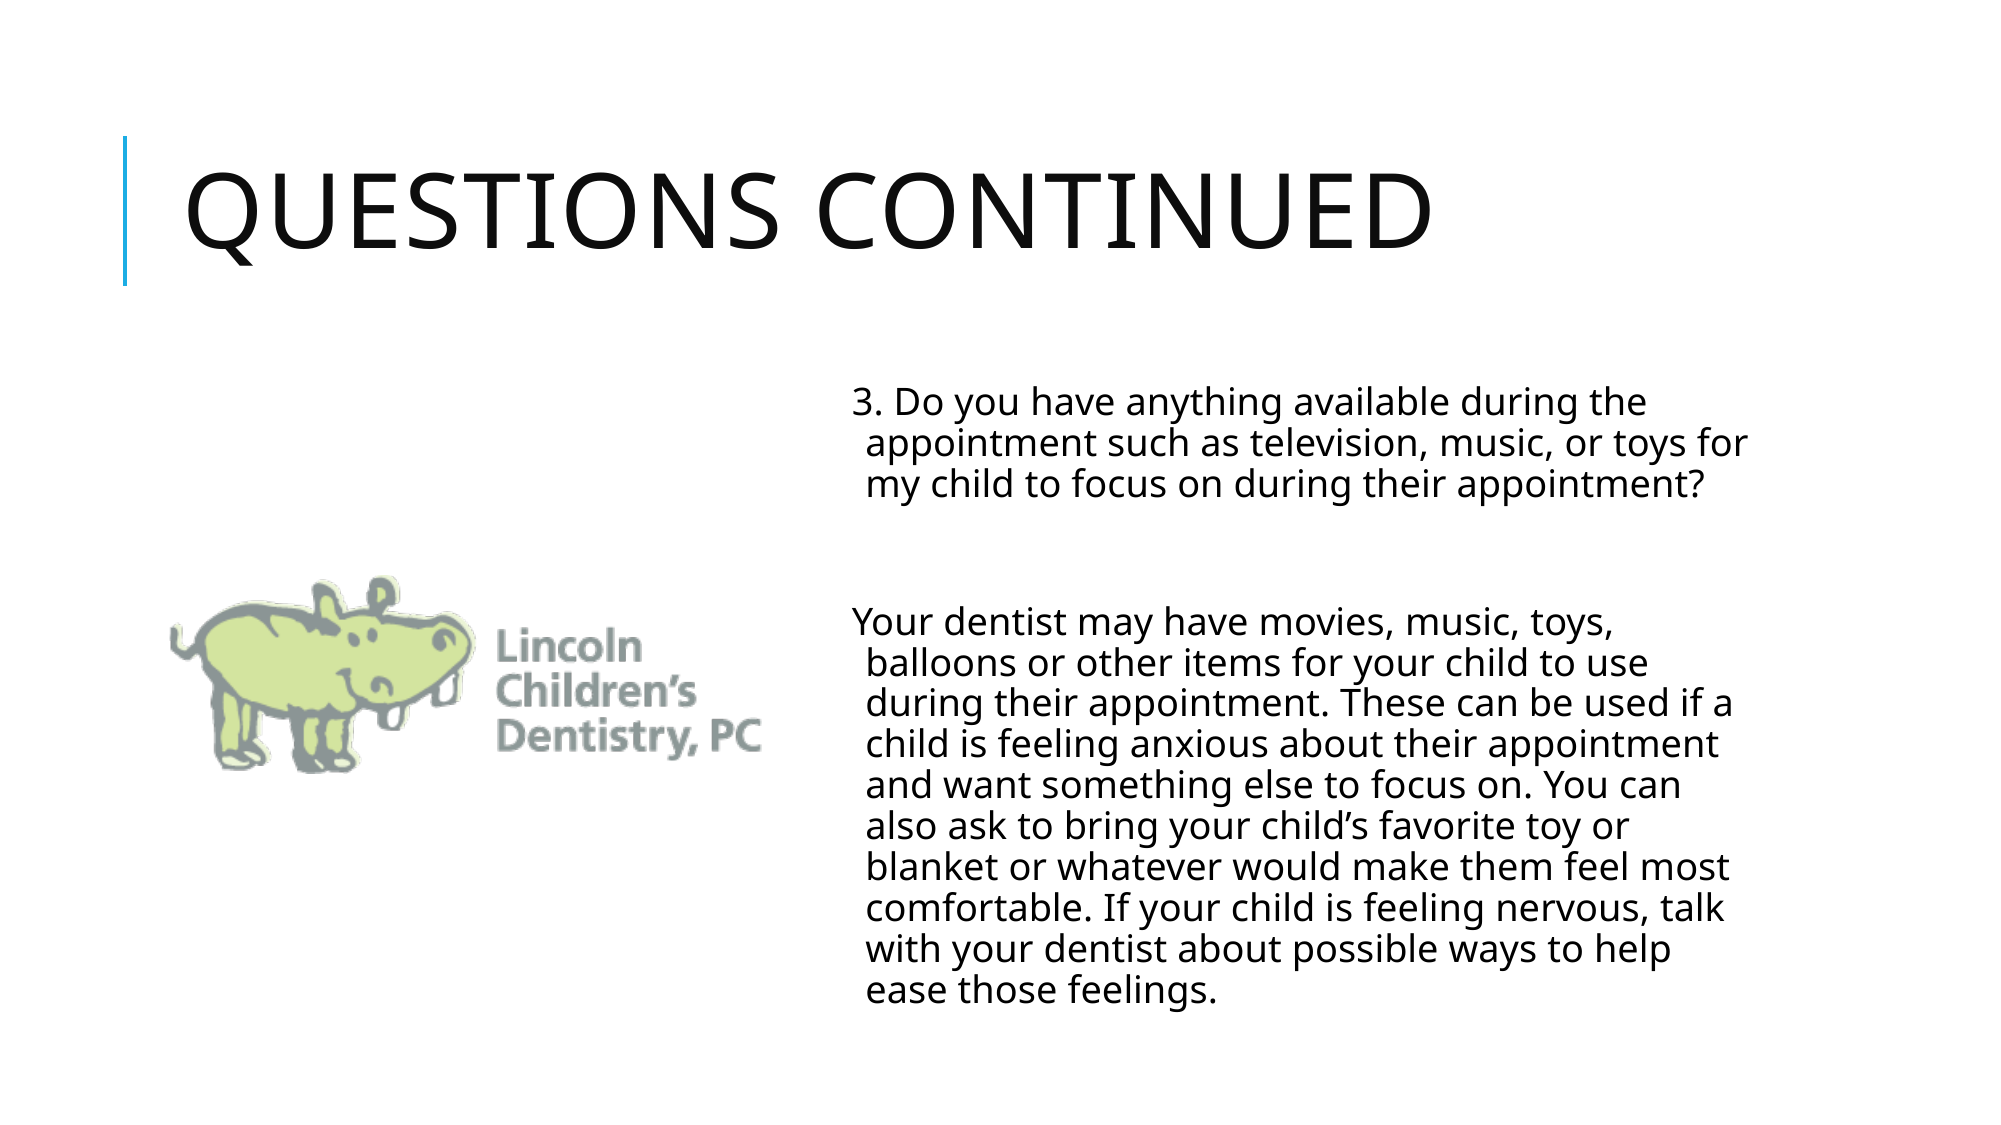

# Questions continued
3. Do you have anything available during the appointment such as television, music, or toys for my child to focus on during their appointment?
Your dentist may have movies, music, toys, balloons or other items for your child to use during their appointment. These can be used if a child is feeling anxious about their appointment and want something else to focus on. You can also ask to bring your child’s favorite toy or blanket or whatever would make them feel most comfortable. If your child is feeling nervous, talk with your dentist about possible ways to help ease those feelings.